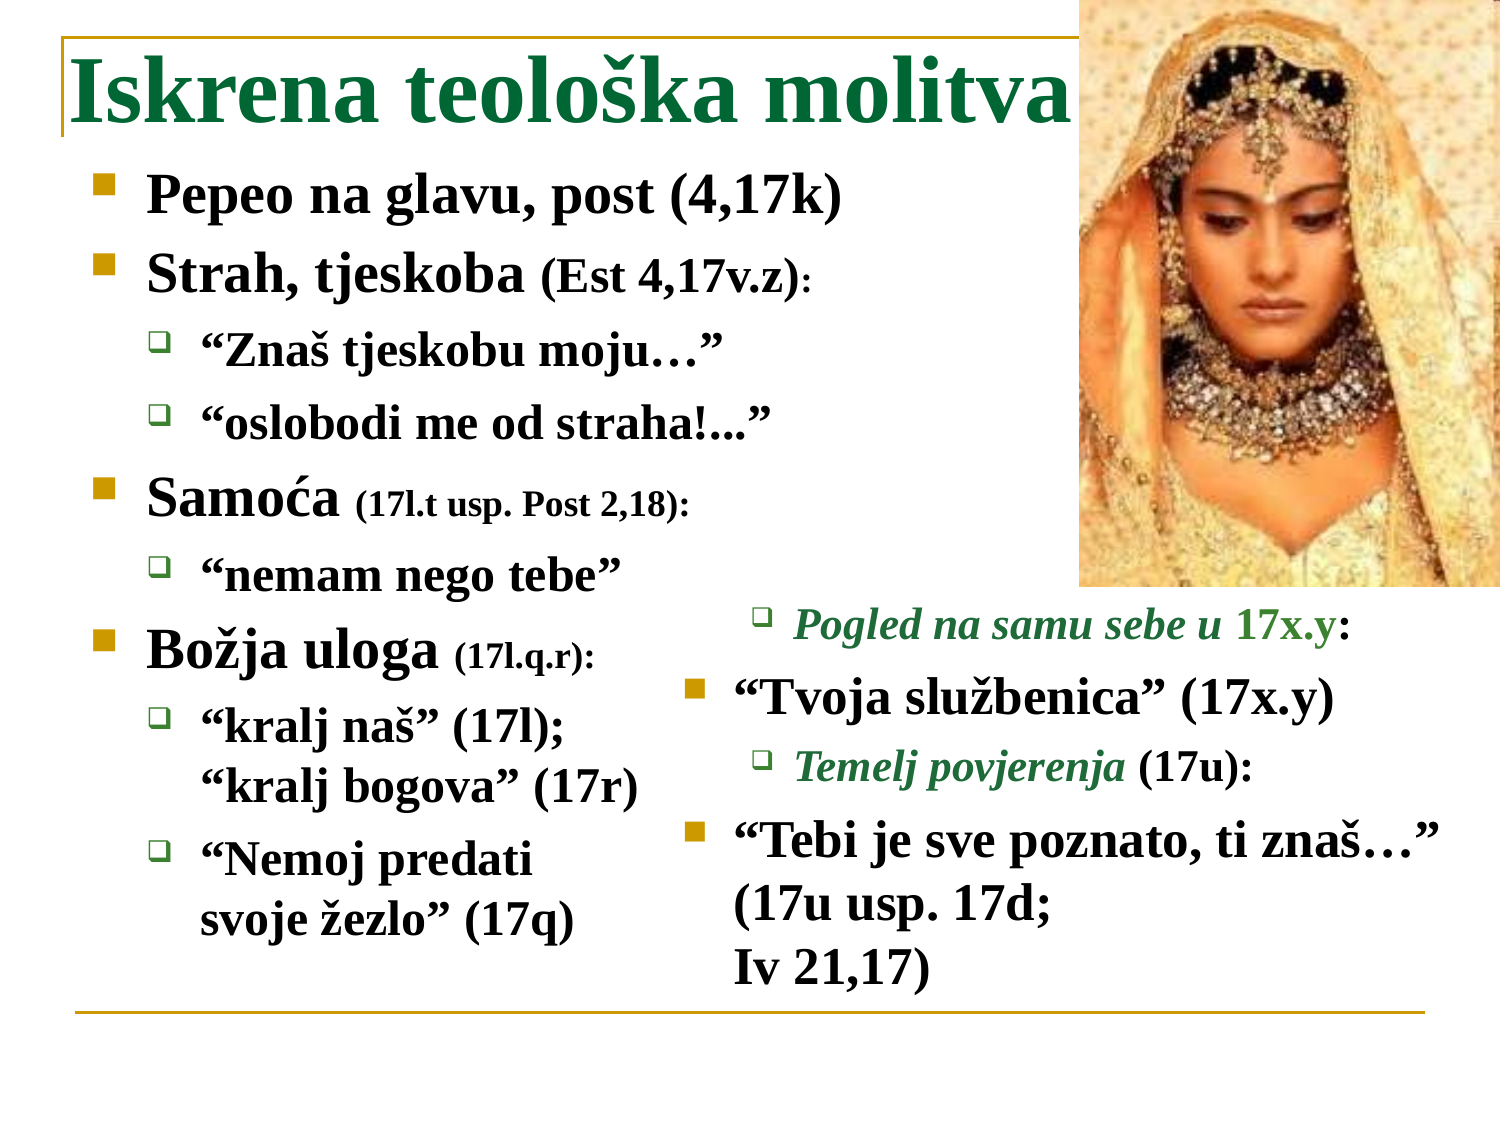

# Iskrena teološka molitva
Pepeo na glavu, post (4,17k)
Strah, tjeskoba (Est 4,17v.z):
“Znaš tjeskobu moju…”
“oslobodi me od straha!...”
Samoća (17l.t usp. Post 2,18):
“nemam nego tebe”
Božja uloga (17l.q.r):
“kralj naš” (17l);
“kralj bogova” (17r)
“Nemoj predati
svoje žezlo” (17q)
Pogled na samu sebe u 17x.y:
“Tvoja službenica” (17x.y)
Temelj povjerenja (17u):
“Tebi je sve poznato, ti znaš…” (17u usp. 17d;
Iv 21,17)